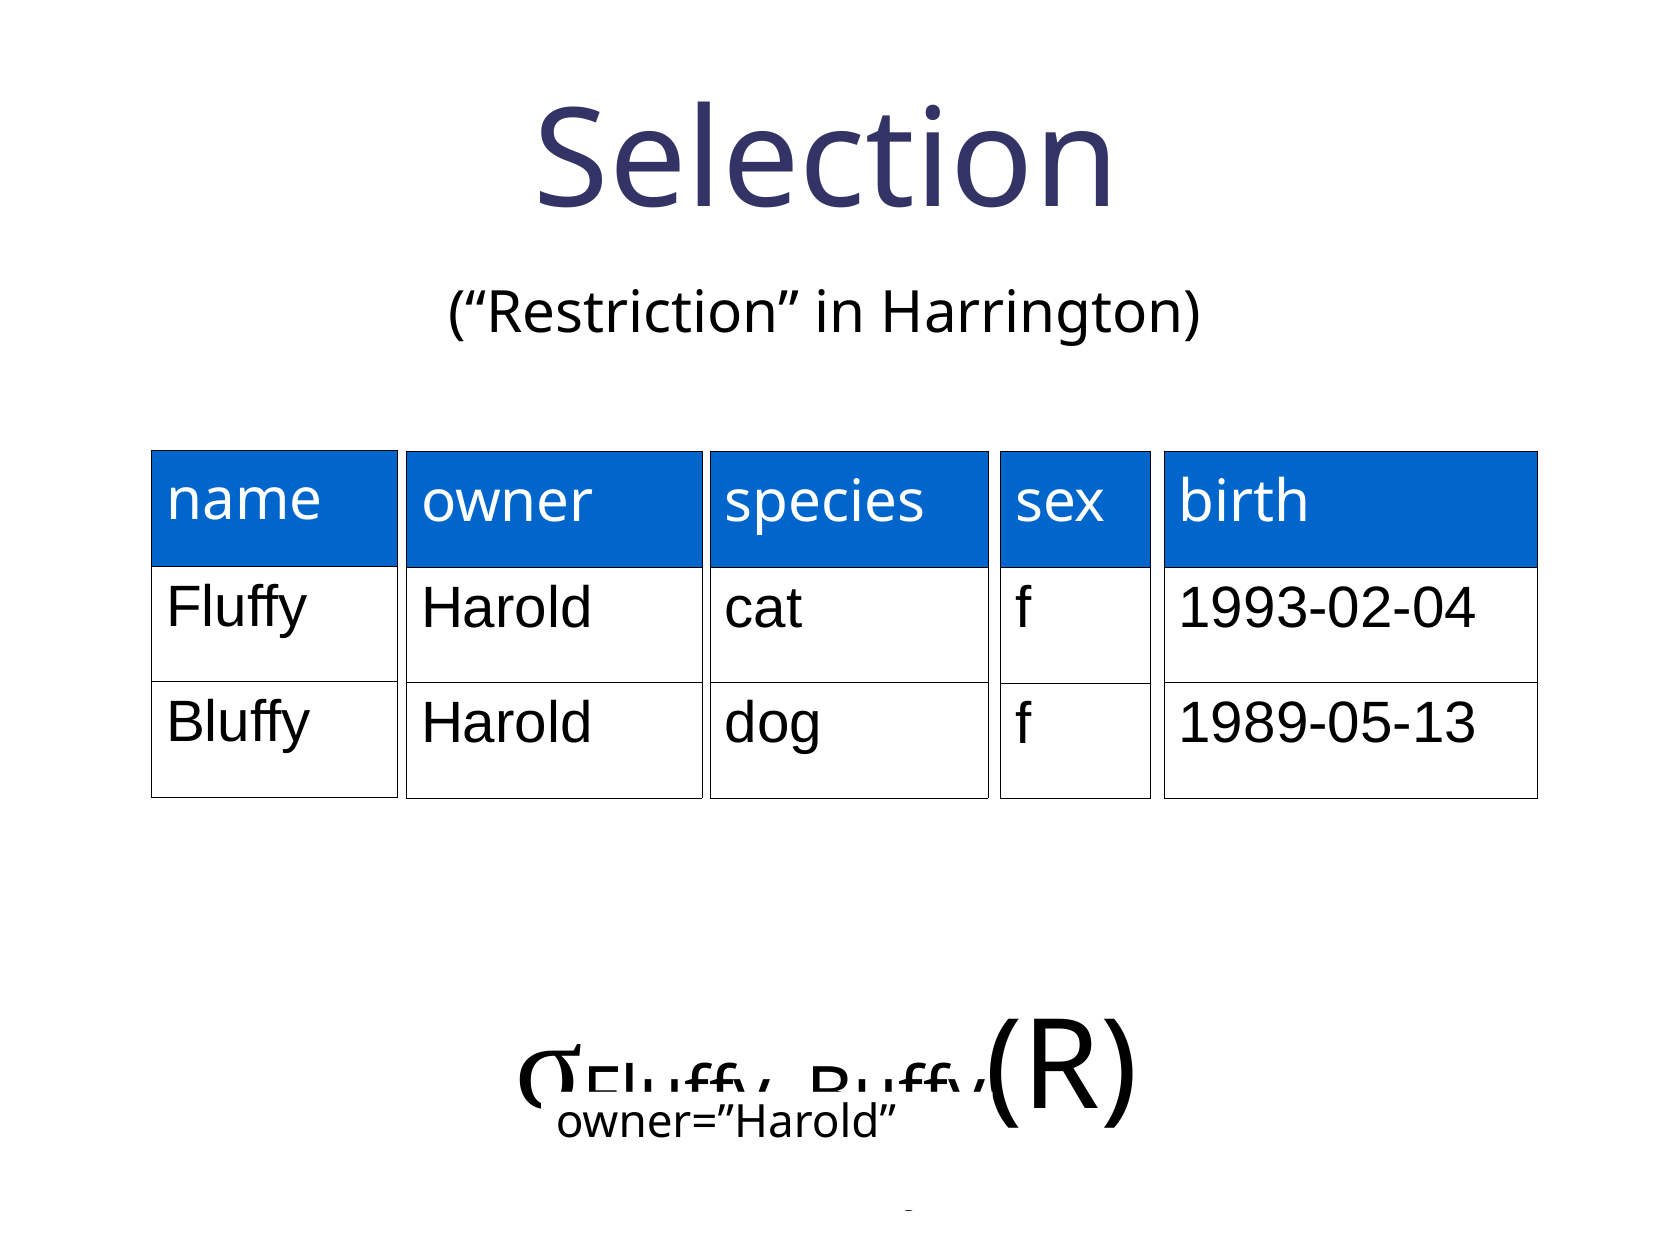

# Selection
(“Restriction” in Harrington)
| name |
| --- |
| Fluffy |
| Bluffy |
| owner |
| --- |
| Harold |
| Harold |
| species |
| --- |
| cat |
| dog |
| birth |
| --- |
| 1993-02-04 |
| 1989-05-13 |
| sex |
| --- |
| f |
| f |
σFluffy, Buffy(R)
name = “Fluffy”
or name = “Bluffy”
owner=”Harold”